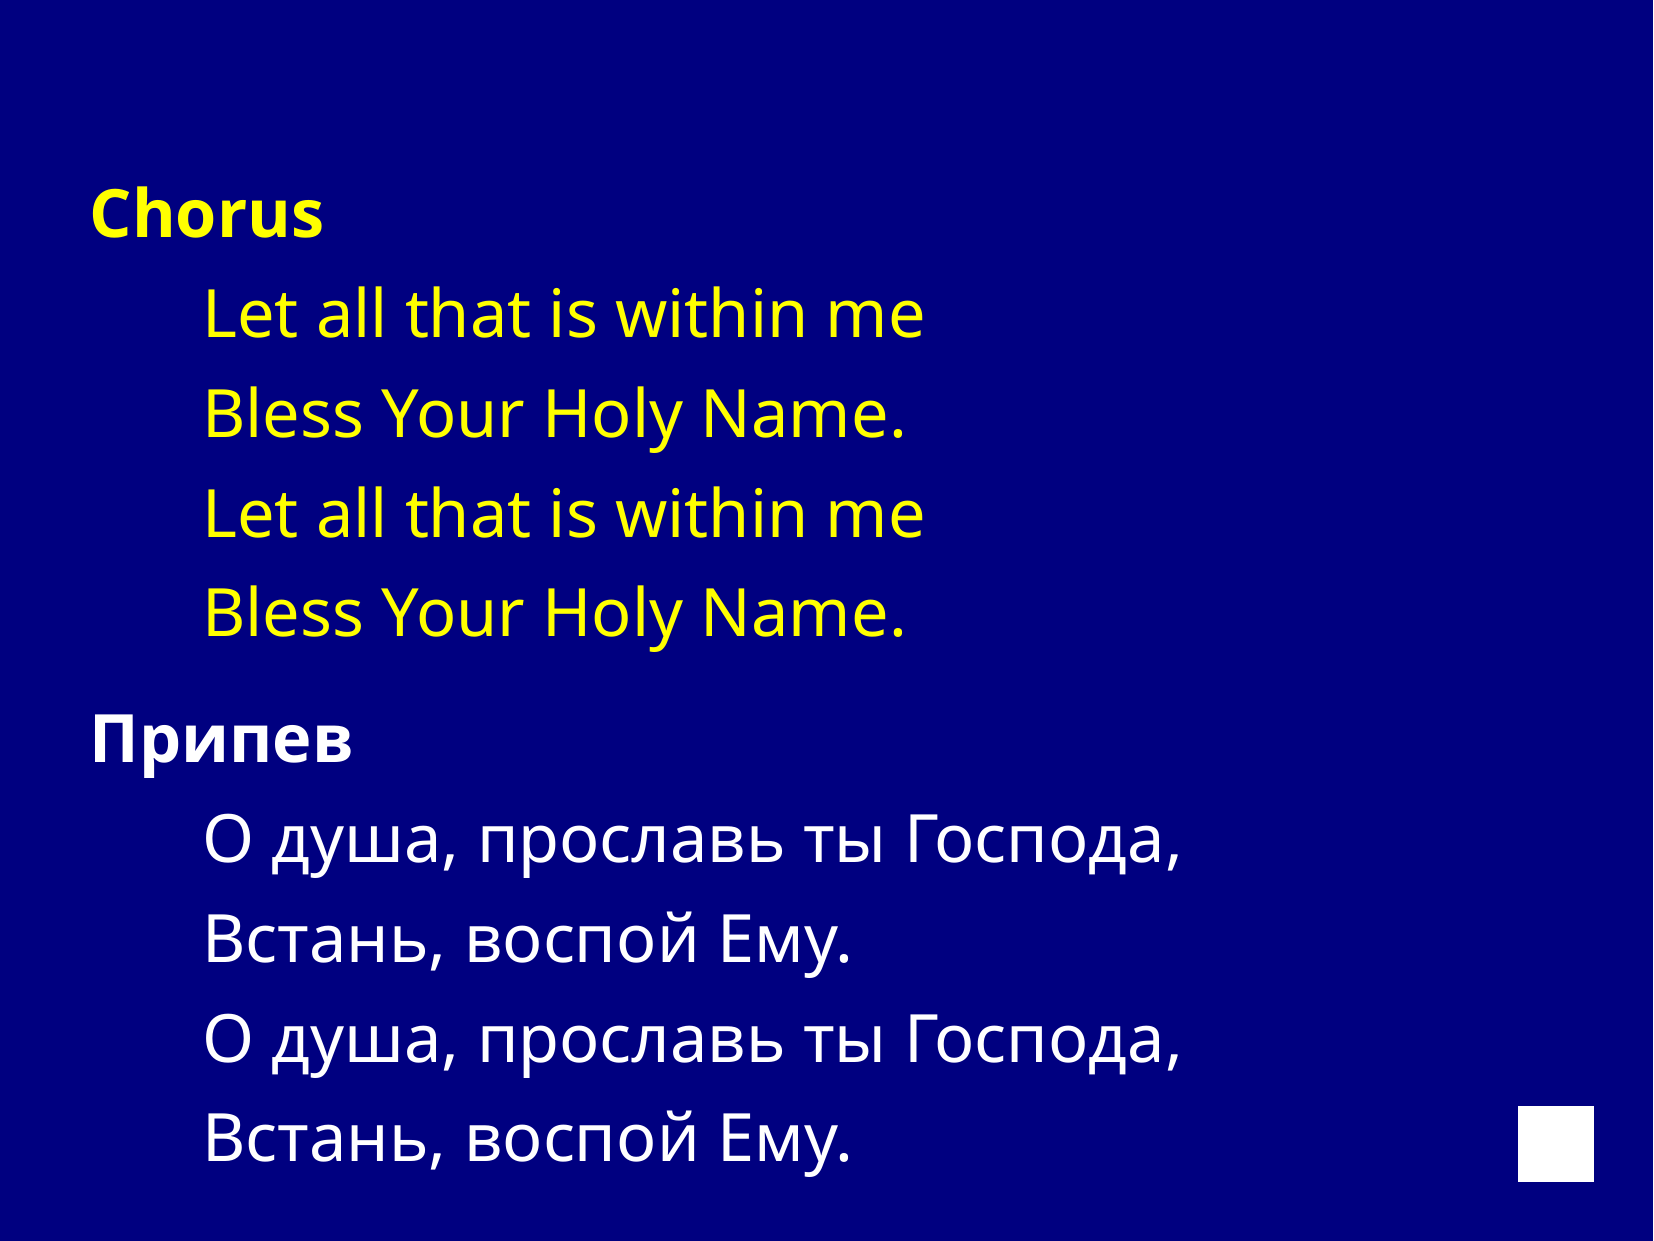

Chorus
	Let all that is within me
	Bless Your Holy Name.
	Let all that is within me
	Bless Your Holy Name.
Припев
	О душа, прославь ты Господа,
	Встань, воспой Ему.
	О душа, прославь ты Господа,
	Встань, воспой Ему.